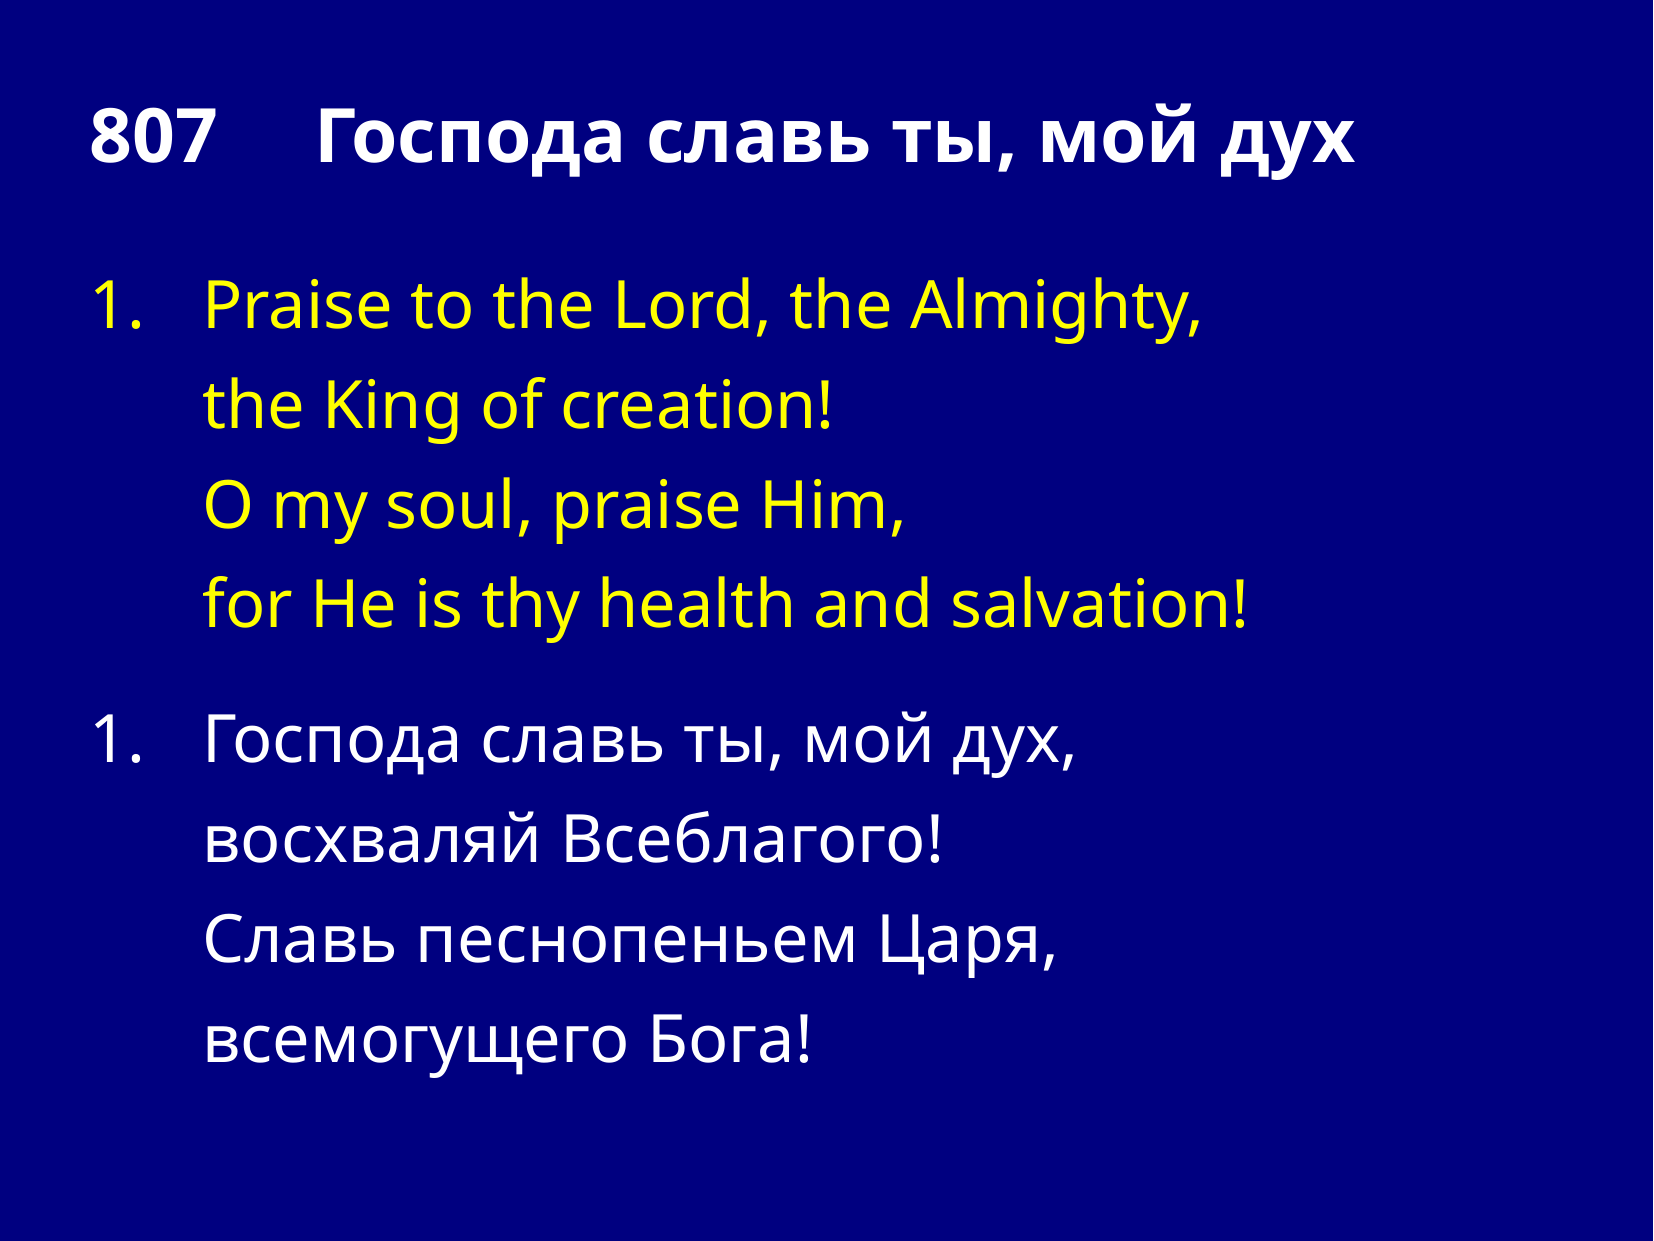

807	Господа славь ты, мой дух
1.	Praise to the Lord, the Almighty,
	the King of creation!
	O my soul, praise Him,
	for He is thy health and salvation!
1.	Господа славь ты, мой дух,
	восхваляй Всеблагого!
	Славь песнопеньем Царя,
	всемогущего Бога!